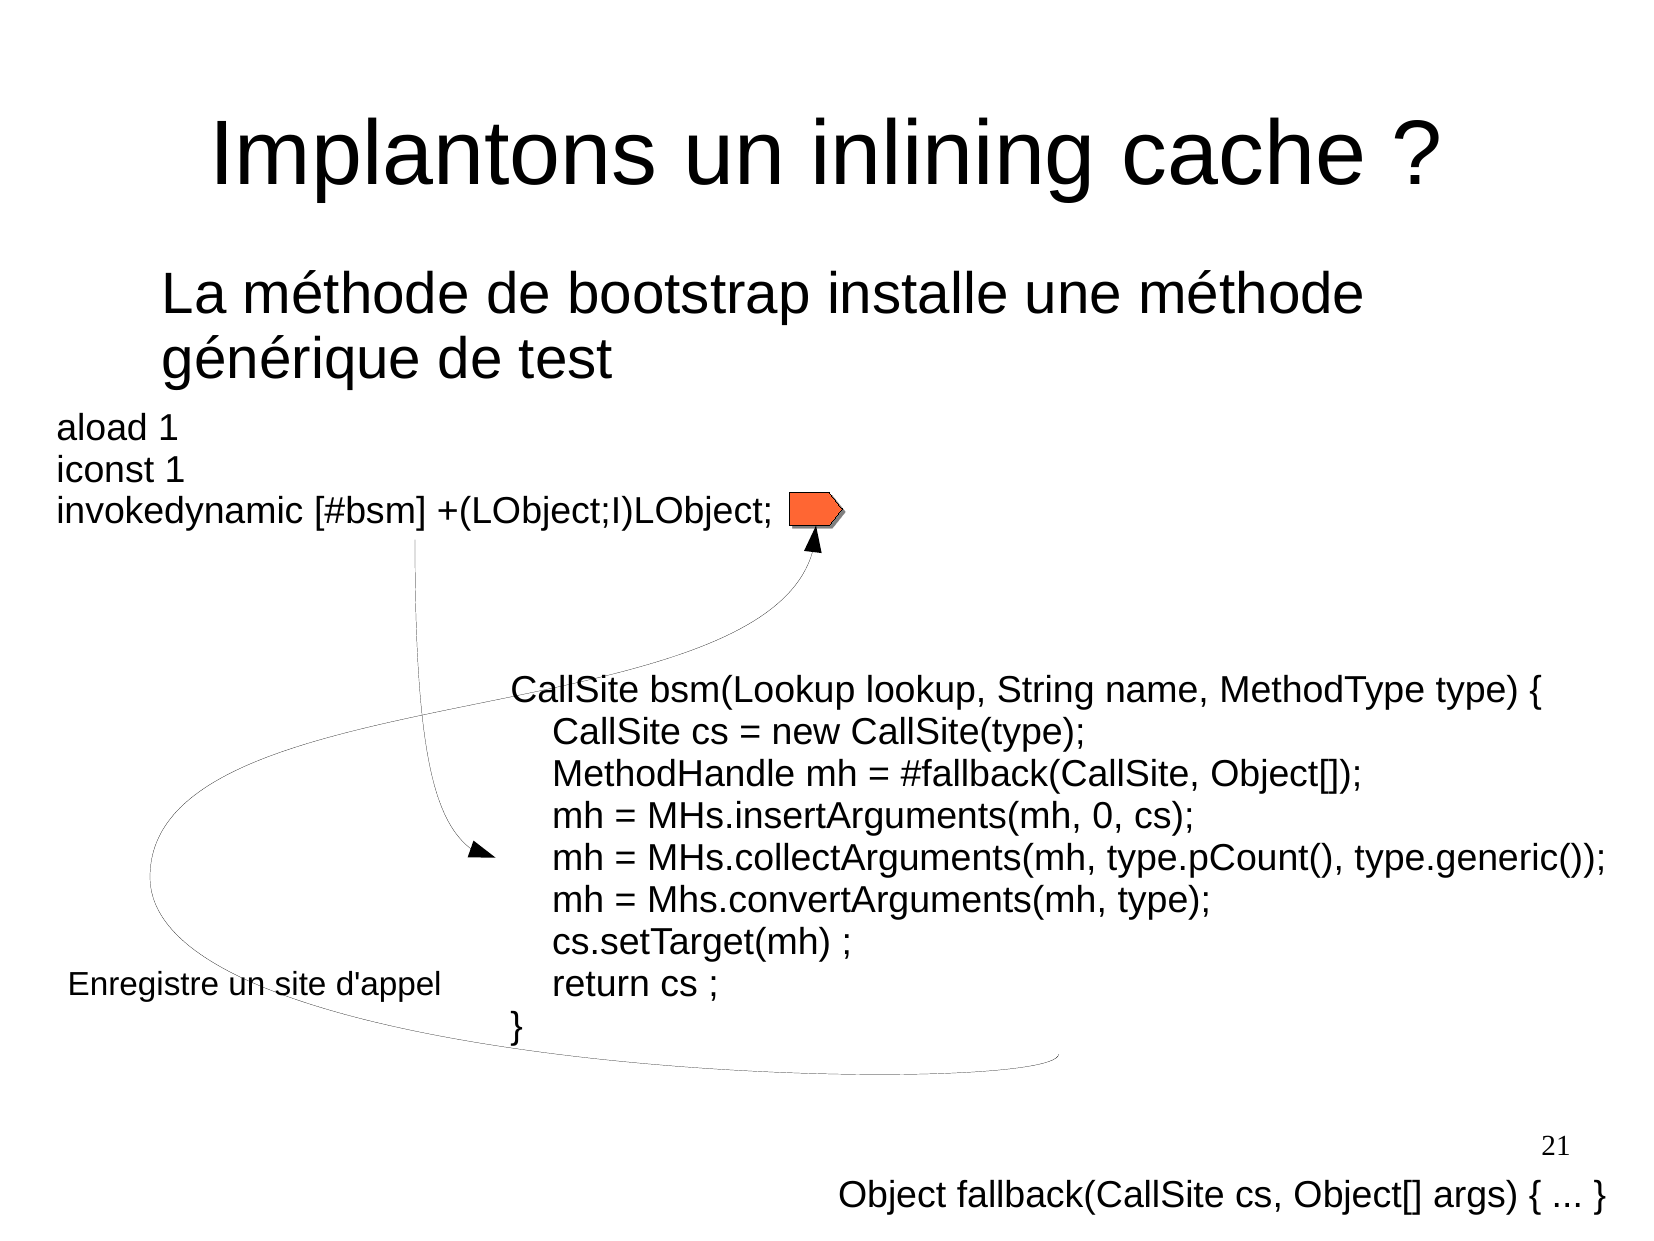

# Implantons un inlining cache ?
La méthode de bootstrap installe une méthode générique de test
aload 1
iconst 1
invokedynamic [#bsm] +(LObject;I)LObject;
CallSite bsm(Lookup lookup, String name, MethodType type) {
 CallSite cs = new CallSite(type);
 MethodHandle mh = #fallback(CallSite, Object[]);
 mh = MHs.insertArguments(mh, 0, cs);
 mh = MHs.collectArguments(mh, type.pCount(), type.generic());
 mh = Mhs.convertArguments(mh, type);
 cs.setTarget(mh) ;
 return cs ;
}
Enregistre un site d'appel
21
Object fallback(CallSite cs, Object[] args) { ... }